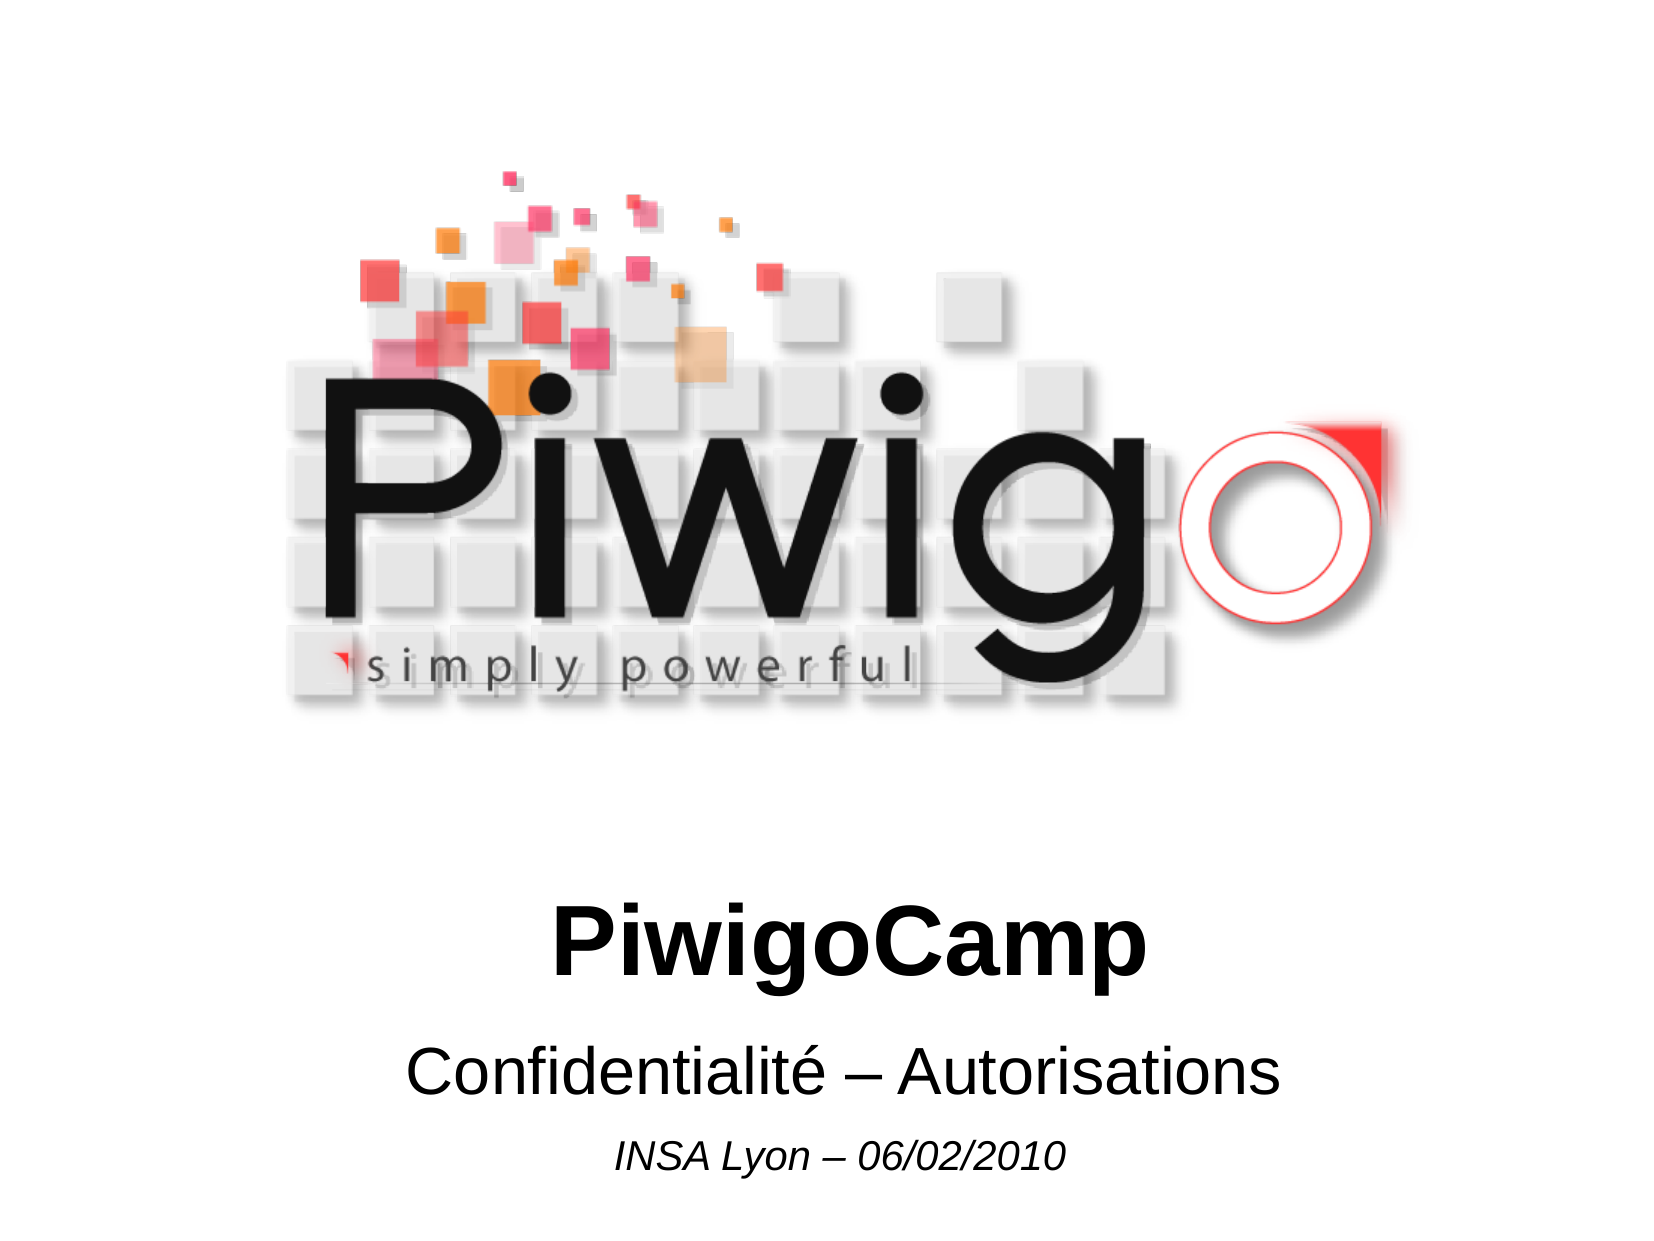

PiwigoCamp
Confidentialité – Autorisations
INSA Lyon – 06/02/2010